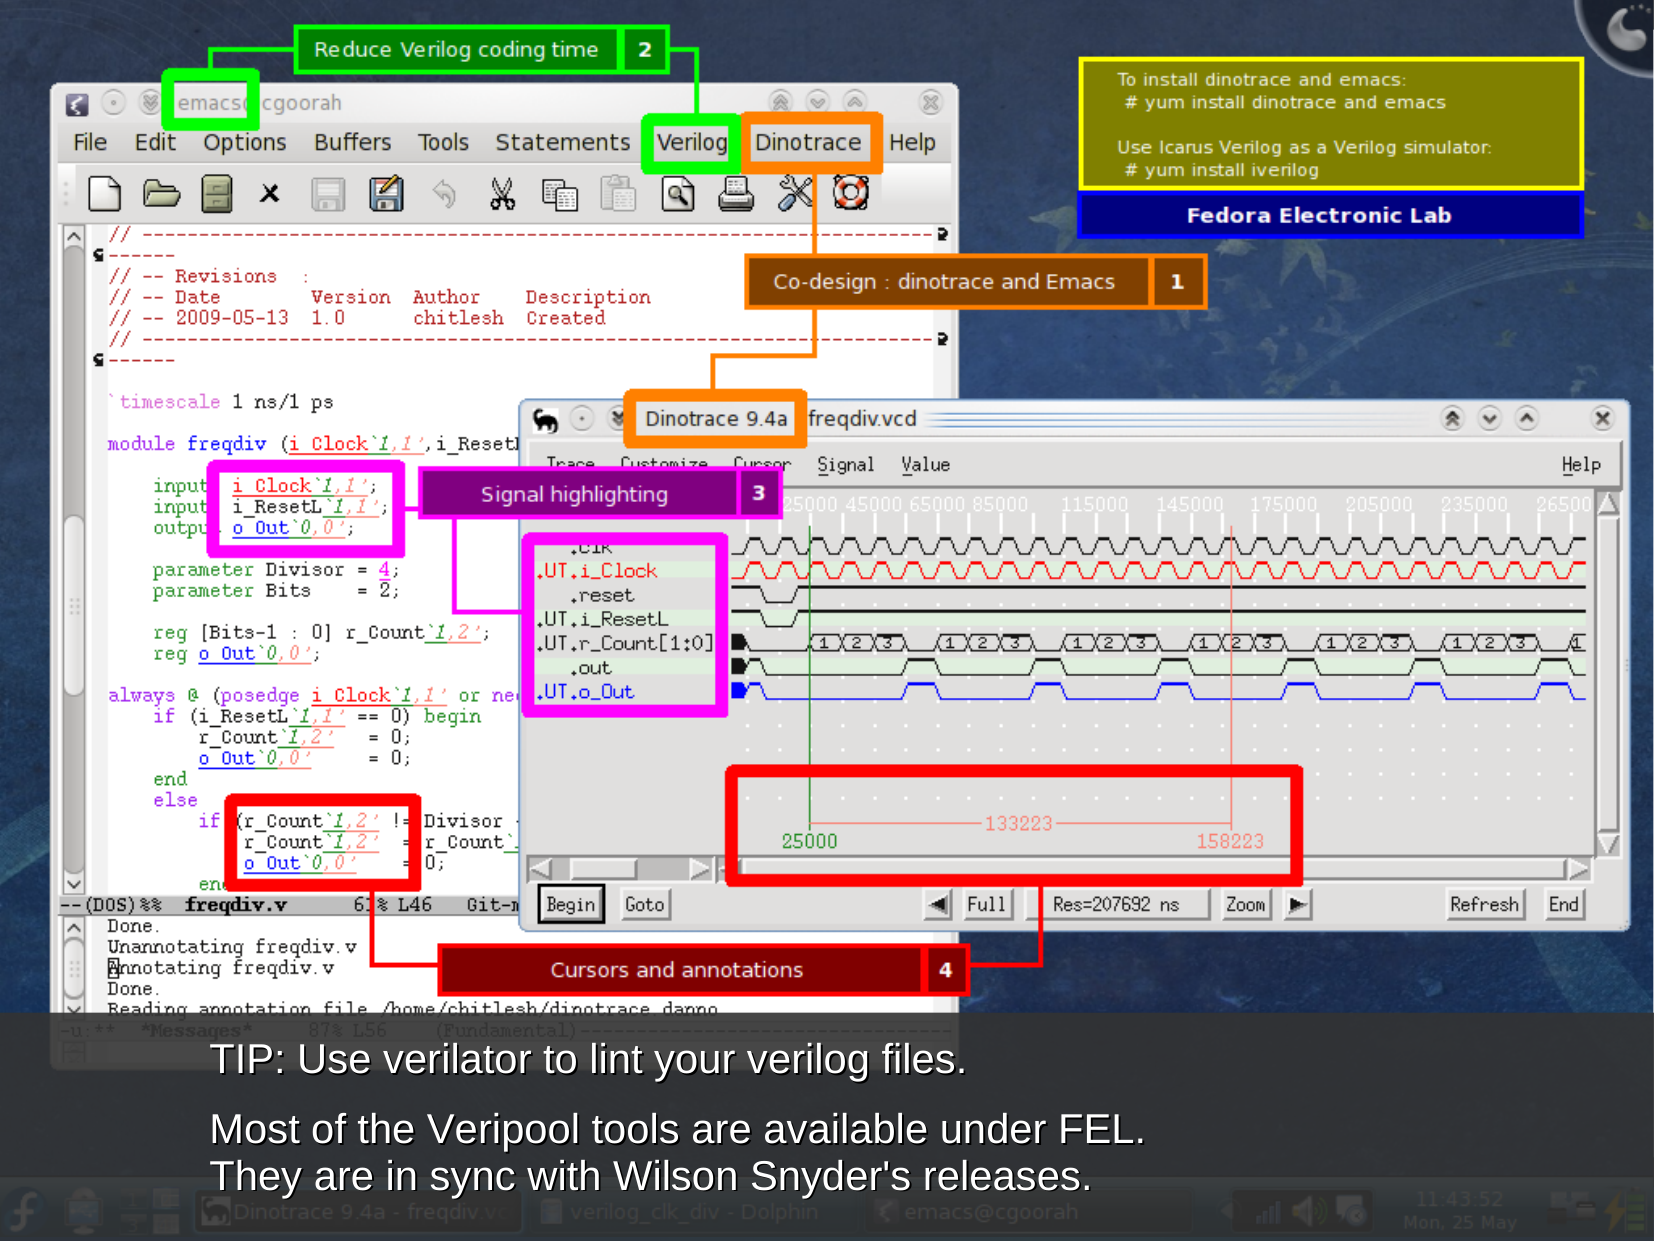

TIP: Use verilator to lint your verilog files.
Most of the Veripool tools are available under FEL.
They are in sync with Wilson Snyder's releases.